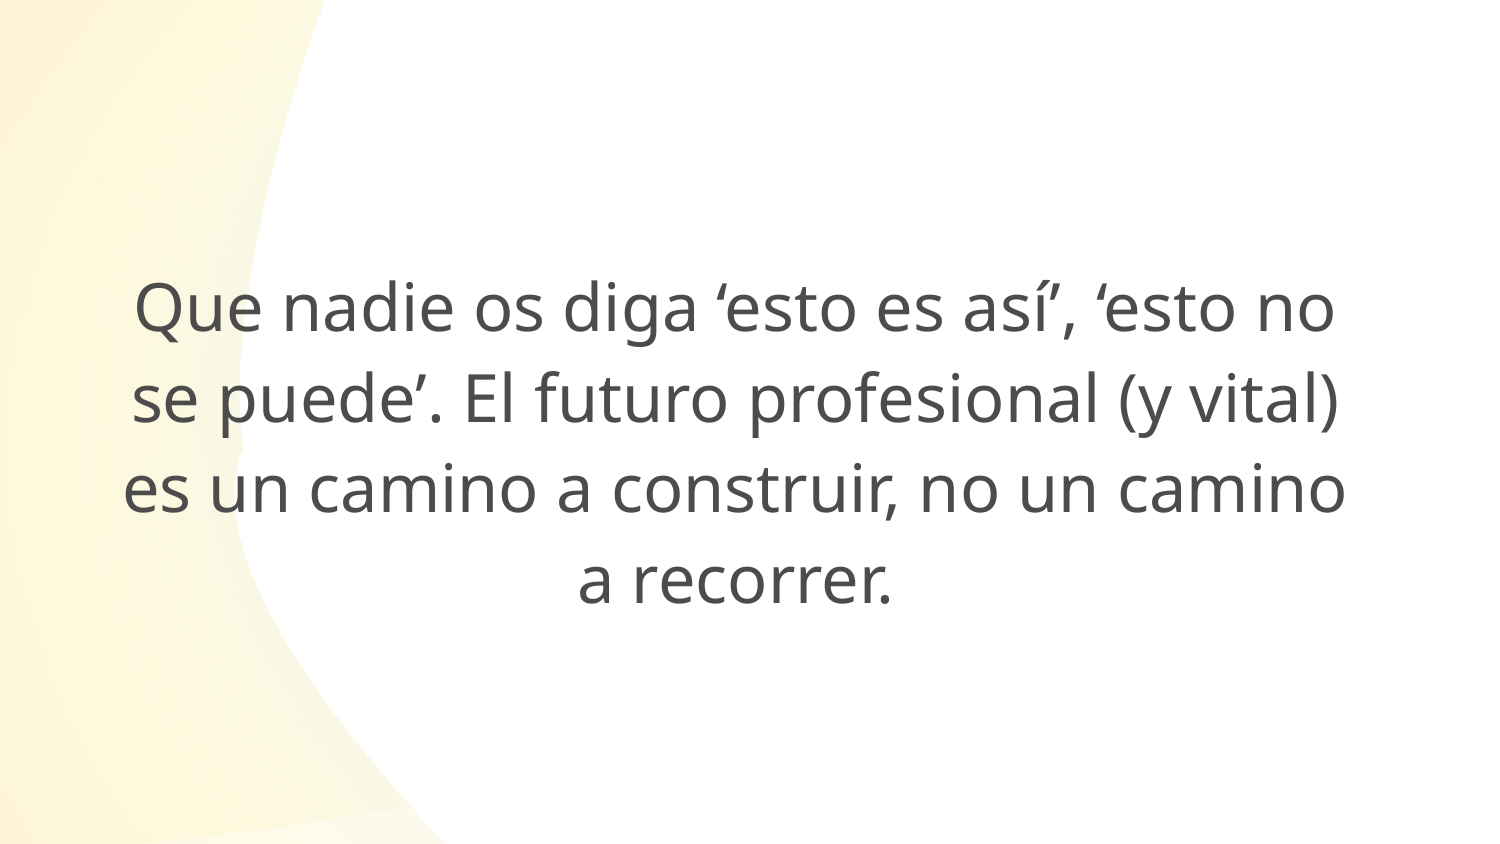

# Que nadie os diga ‘esto es así’, ‘esto no se puede’. El futuro profesional (y vital) es un camino a construir, no un camino a recorrer.